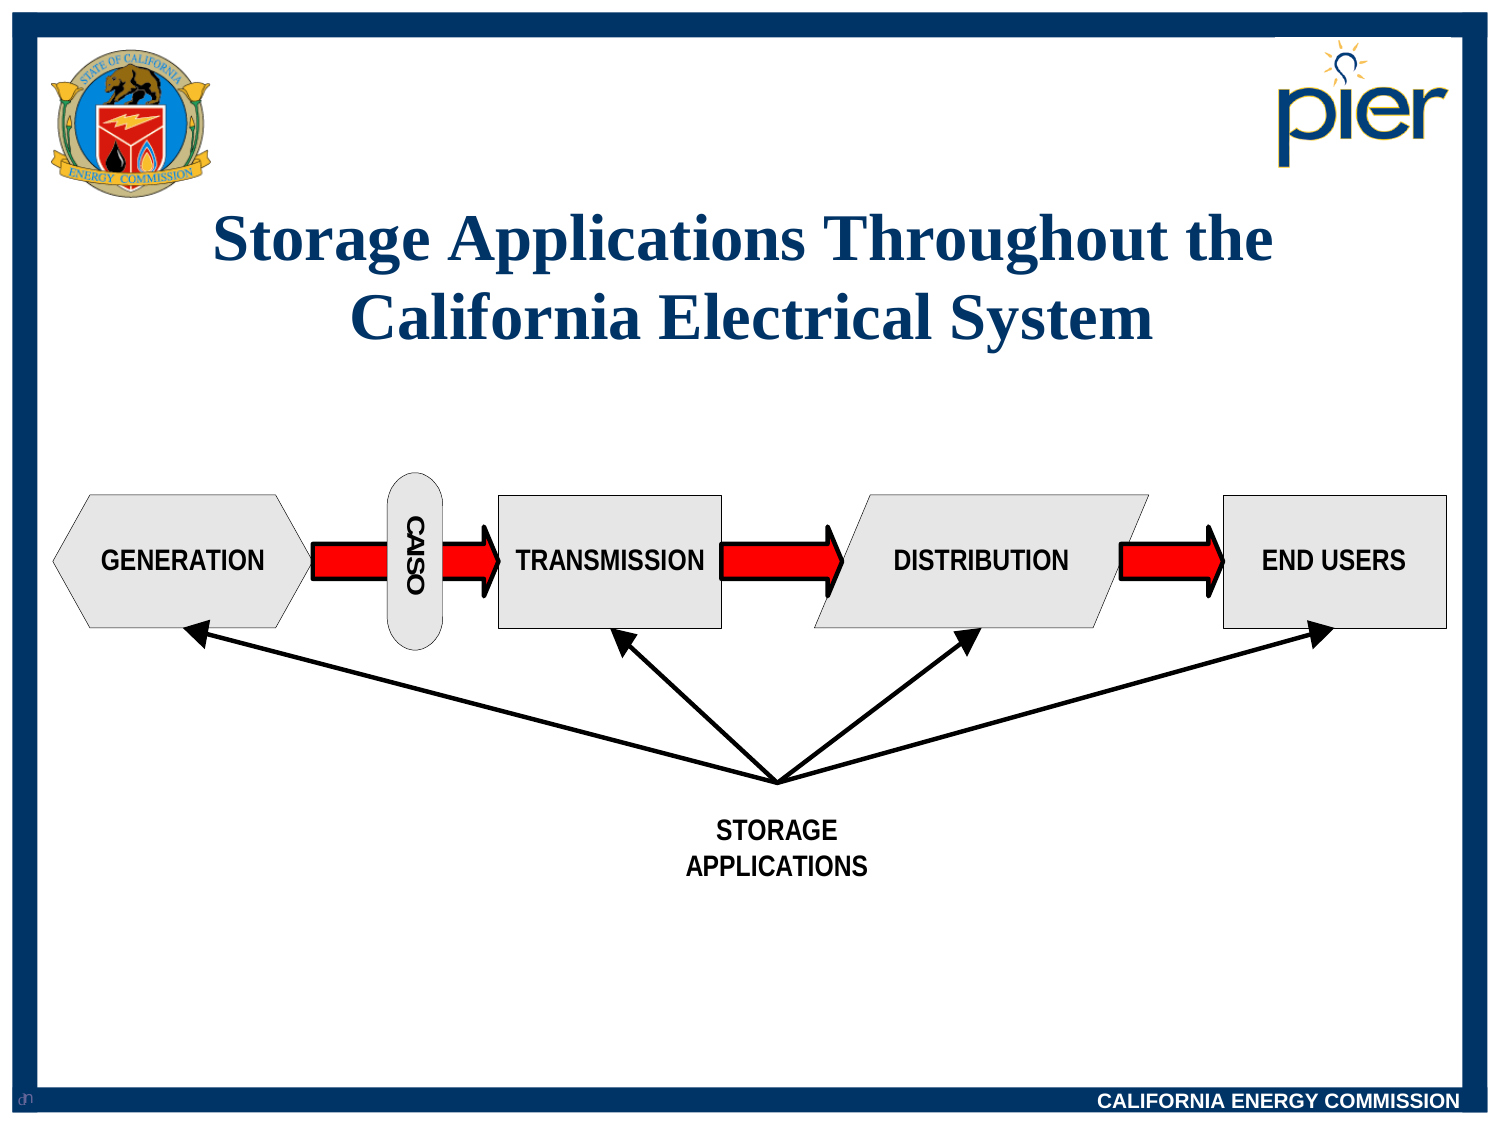

# Storage Applications Throughout the California Electrical System